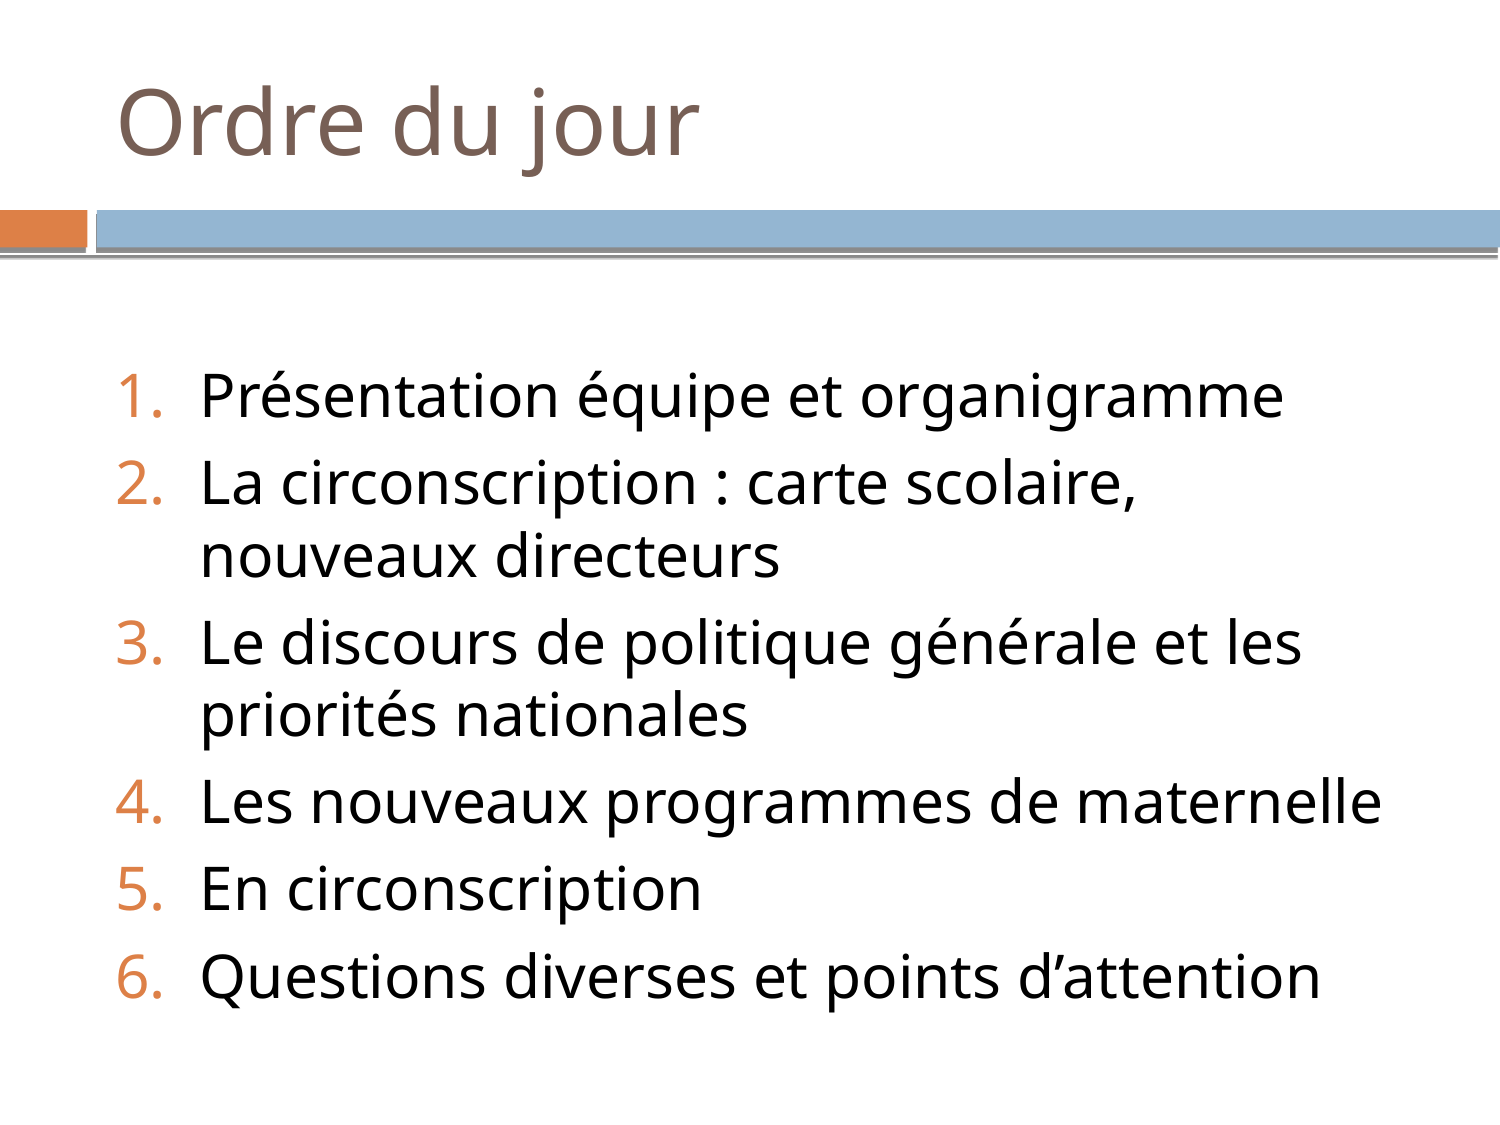

# Ordre du jour
Présentation équipe et organigramme
La circonscription : carte scolaire, nouveaux directeurs
Le discours de politique générale et les priorités nationales
Les nouveaux programmes de maternelle
En circonscription
Questions diverses et points d’attention